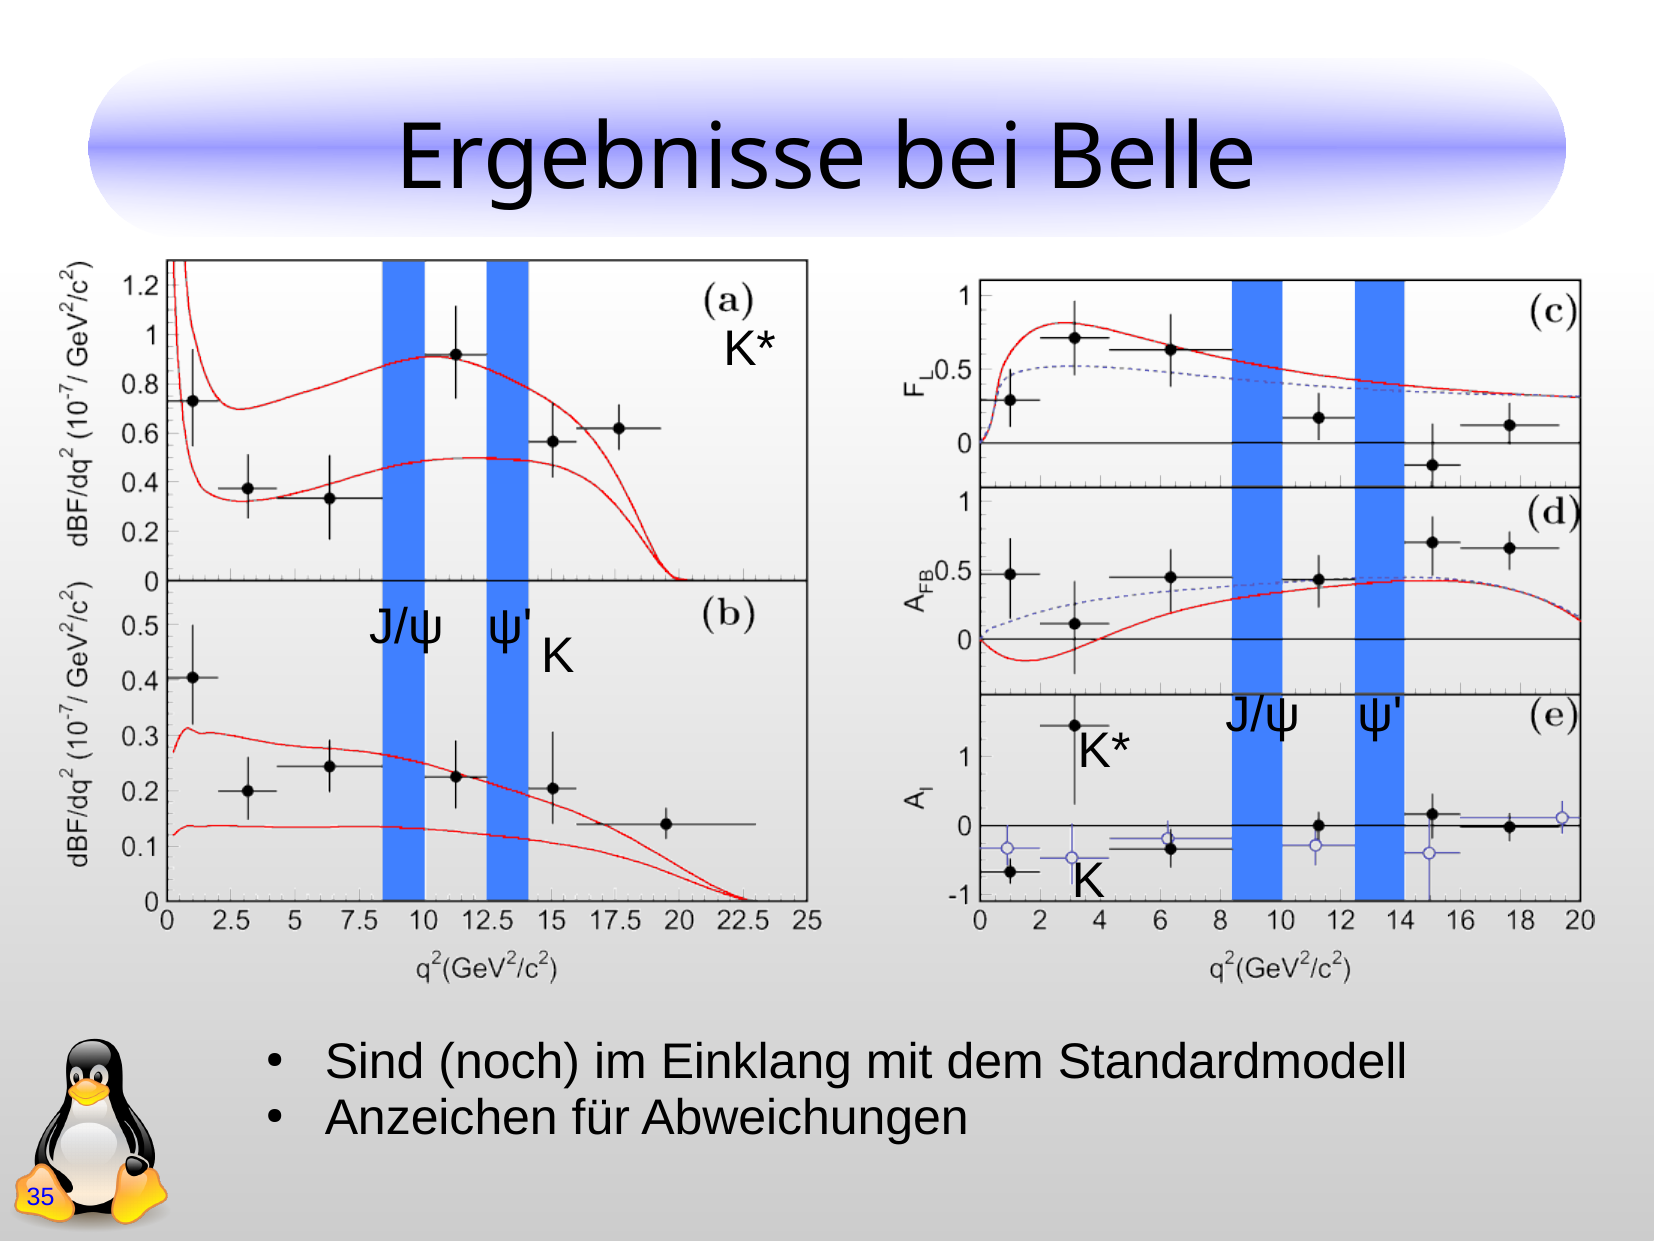

# Ergebnisse bei Belle
K*
J/ψ
ψ'
K
J/ψ
ψ'
K*
K
Sind (noch) im Einklang mit dem Standardmodell
Anzeichen für Abweichungen